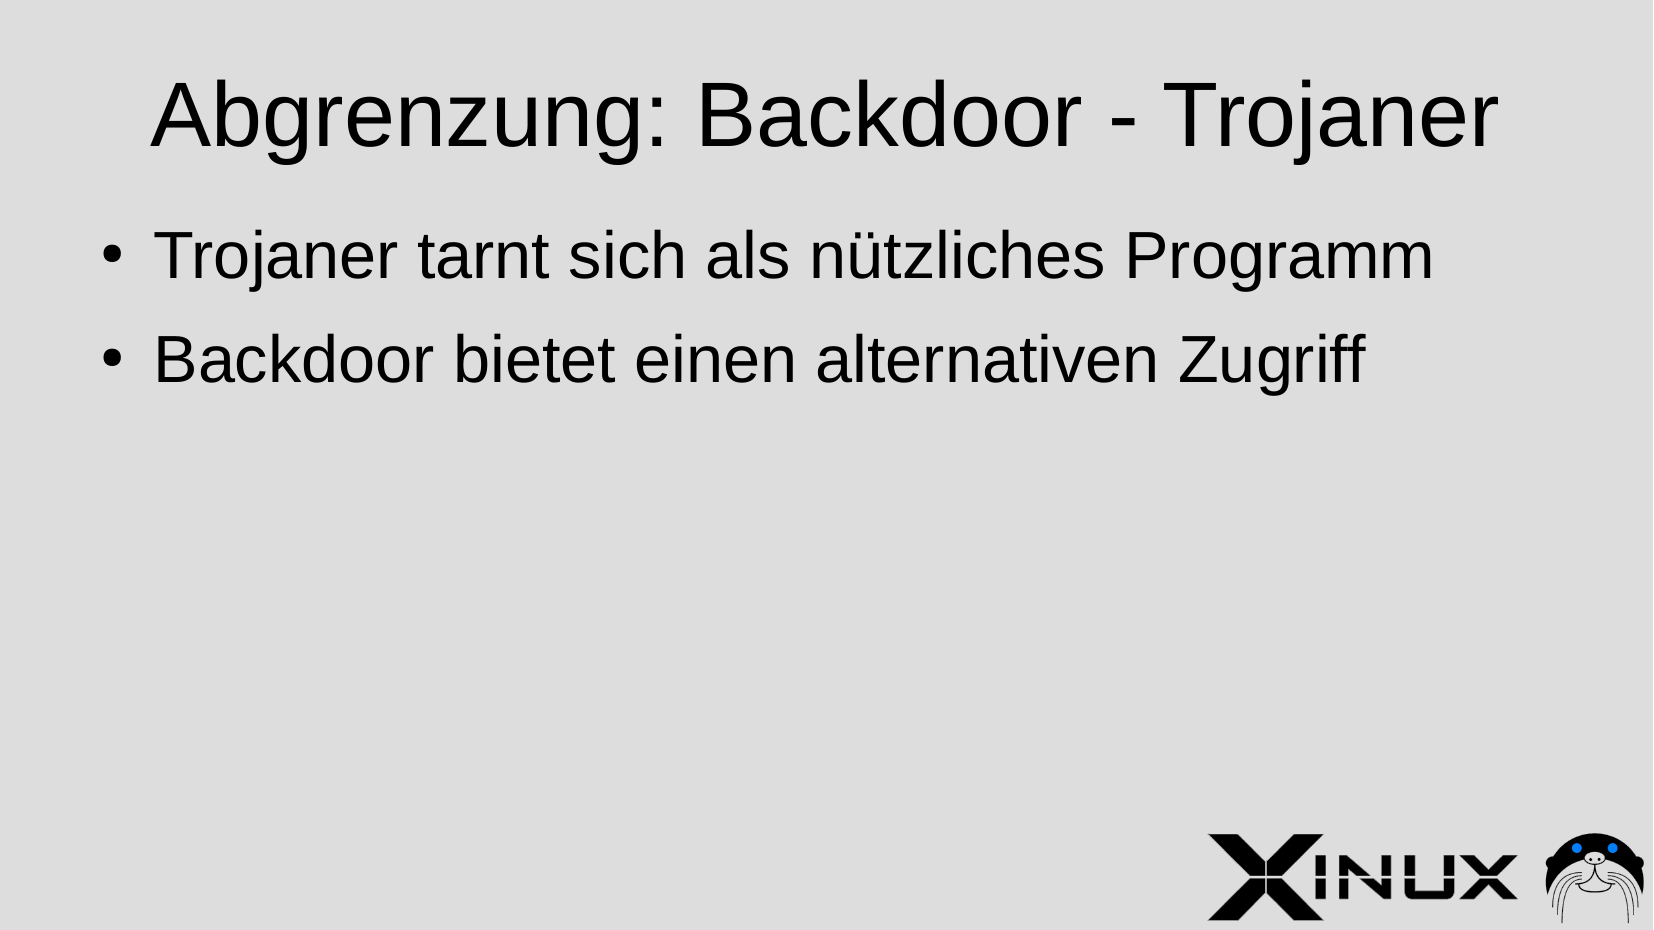

# Abgrenzung: Backdoor - Trojaner
Trojaner tarnt sich als nützliches Programm
Backdoor bietet einen alternativen Zugriff